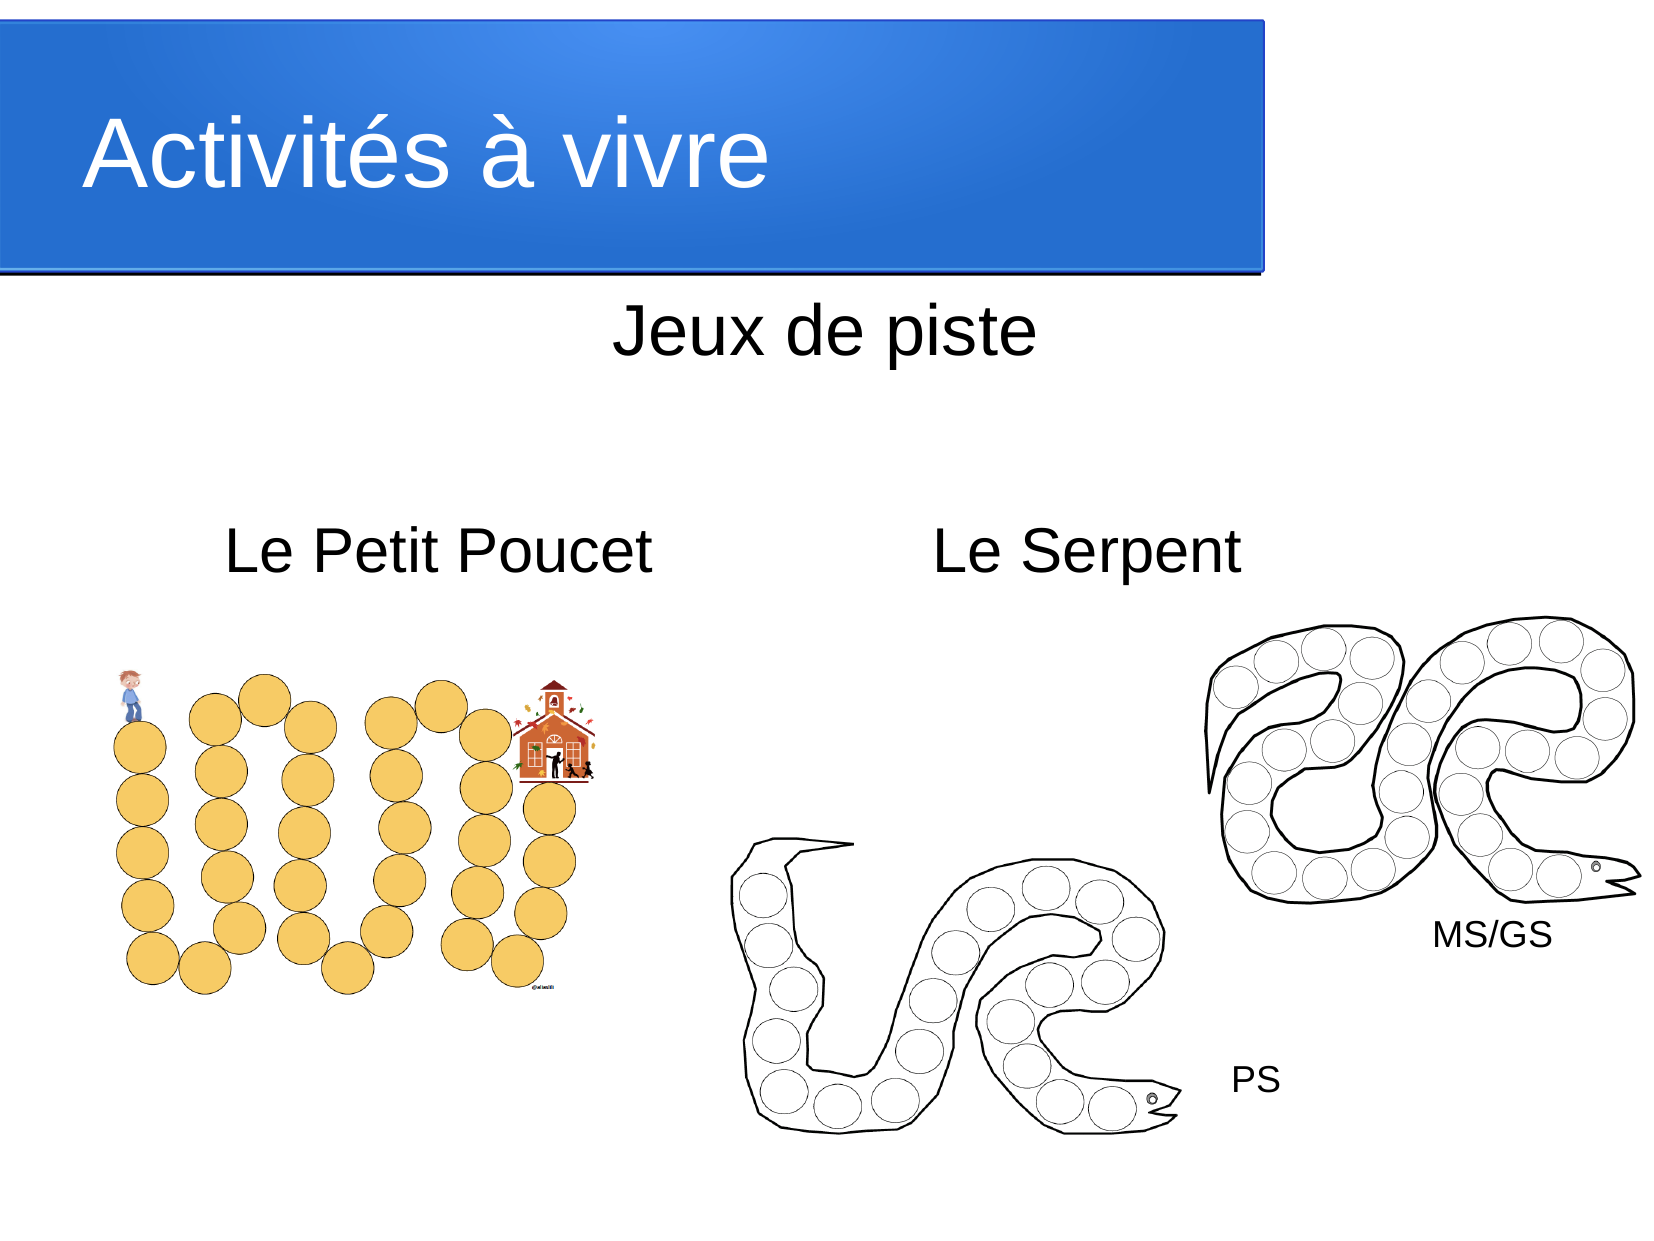

# Activités à vivre
Jeux de piste
Le Petit Poucet Le Serpent
MS/GS
PS